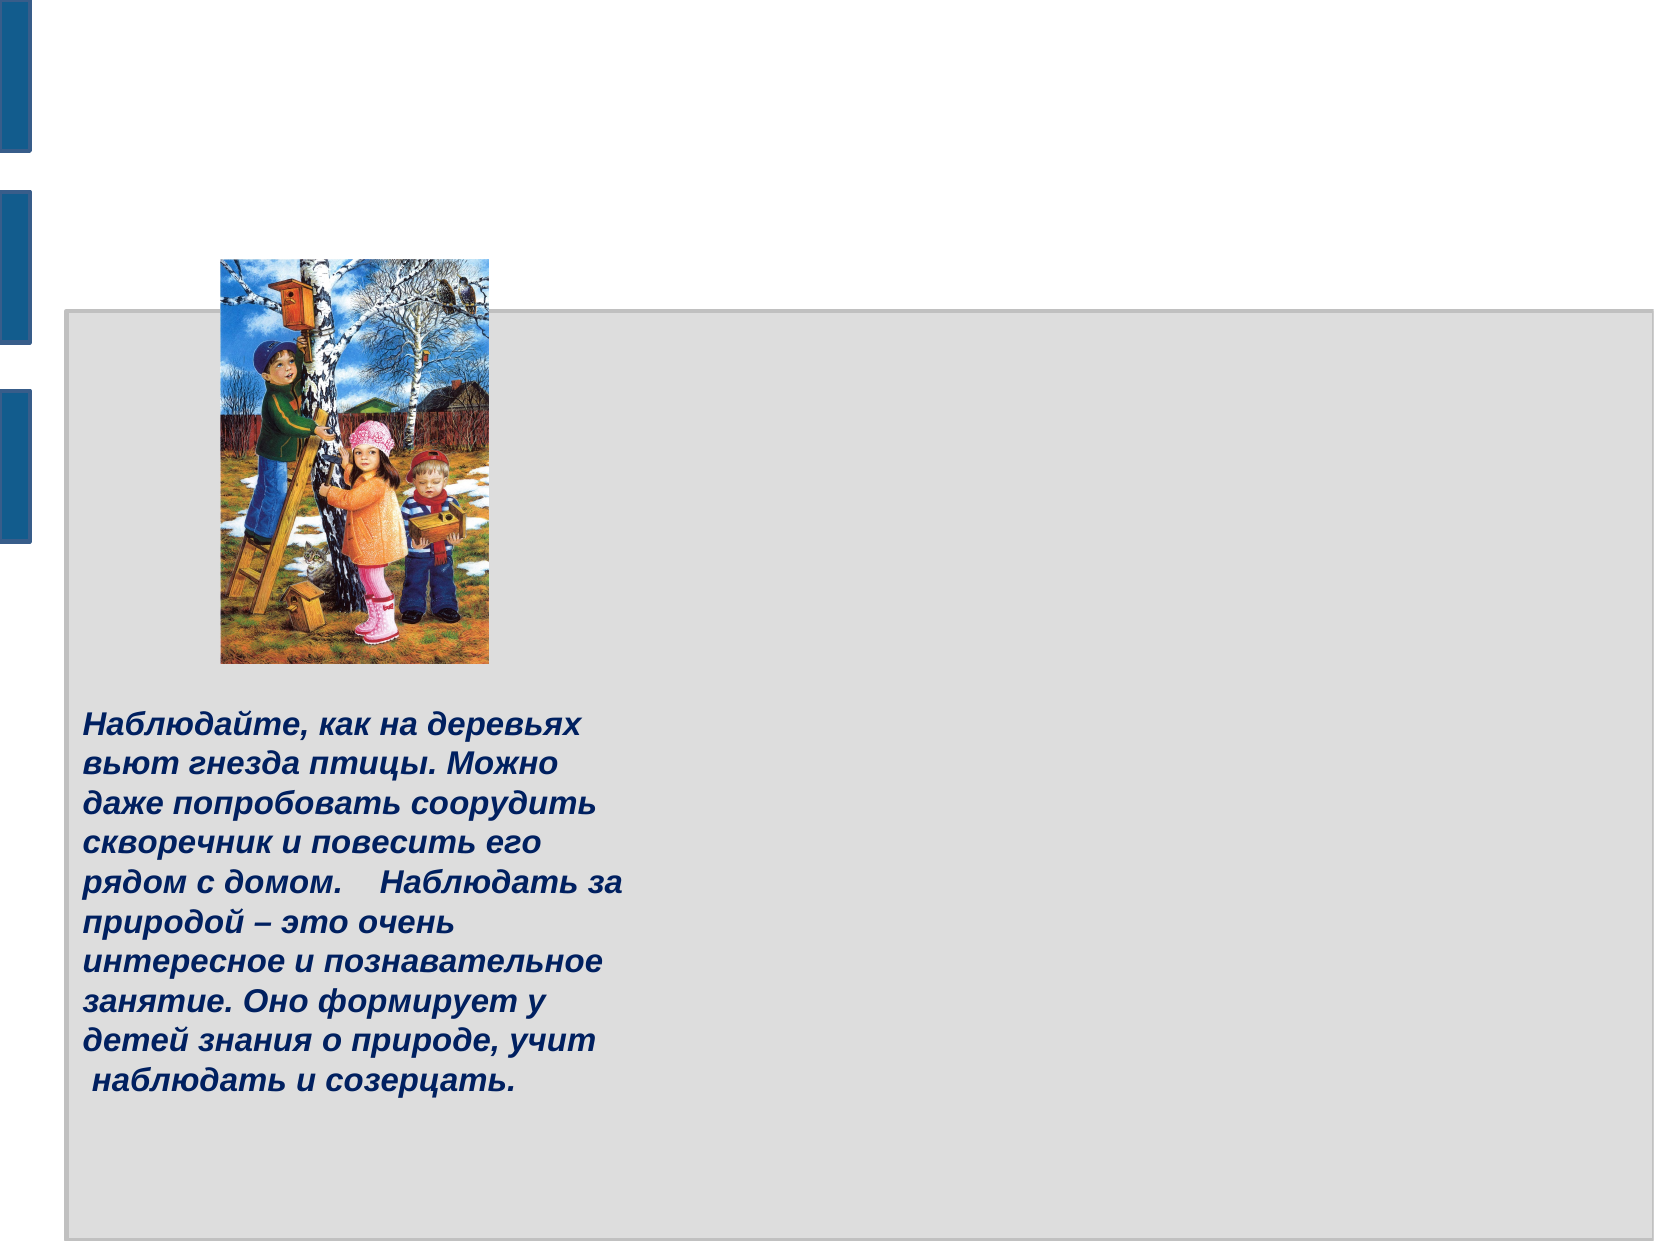

# Наблюдайте, как на деревьях вьют гнезда птицы. Можно даже попробовать соорудить скворечник и повесить его рядом с домом.    Наблюдать за природой – это очень интересное и познавательное занятие. Оно формирует у детей знания о природе, учит  наблюдать и созерцать.